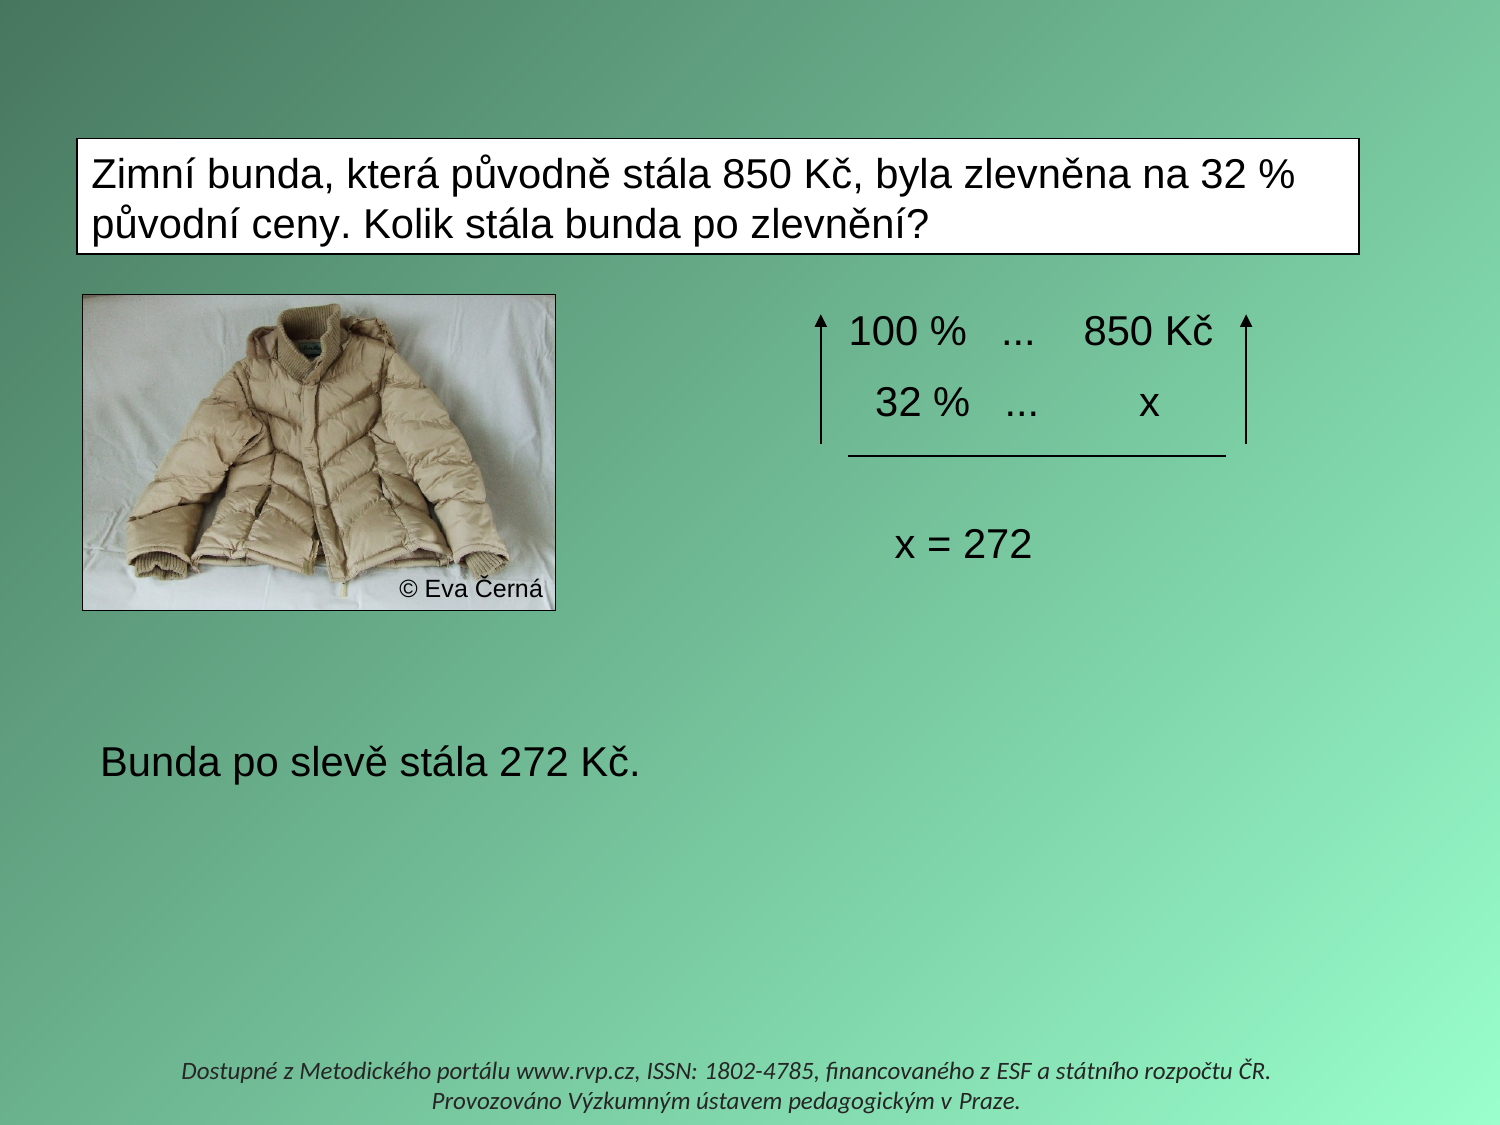

Zimní bunda, která původně stála 850 Kč, byla zlevněna na 32 % původní ceny. Kolik stála bunda po zlevnění?
© Eva Černá
100 % ...
850 Kč
 32 % ...
x
x = 272
Bunda po slevě stála 272 Kč.
Dostupné z Metodického portálu www.rvp.cz, ISSN: 1802-4785, financovaného z ESF a státního rozpočtu ČR. Provozováno Výzkumným ústavem pedagogickým v Praze.